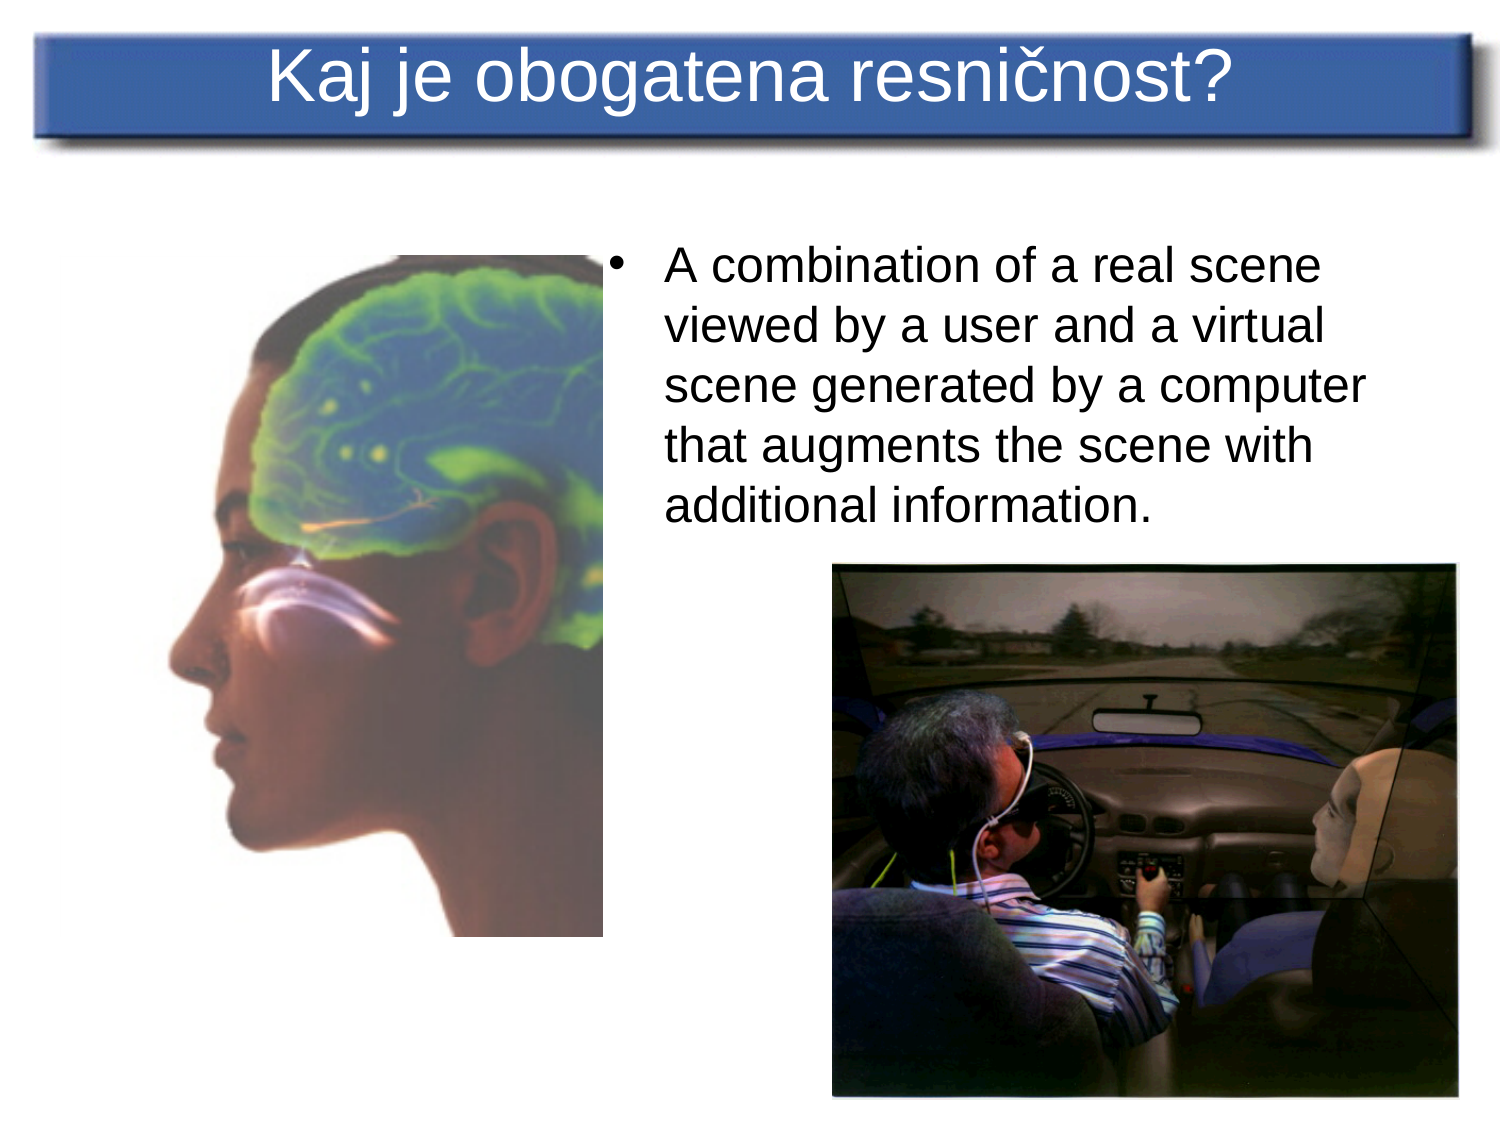

# Kaj je obogatena resničnost?
A combination of a real scene viewed by a user and a virtual scene generated by a computer that augments the scene with additional information.